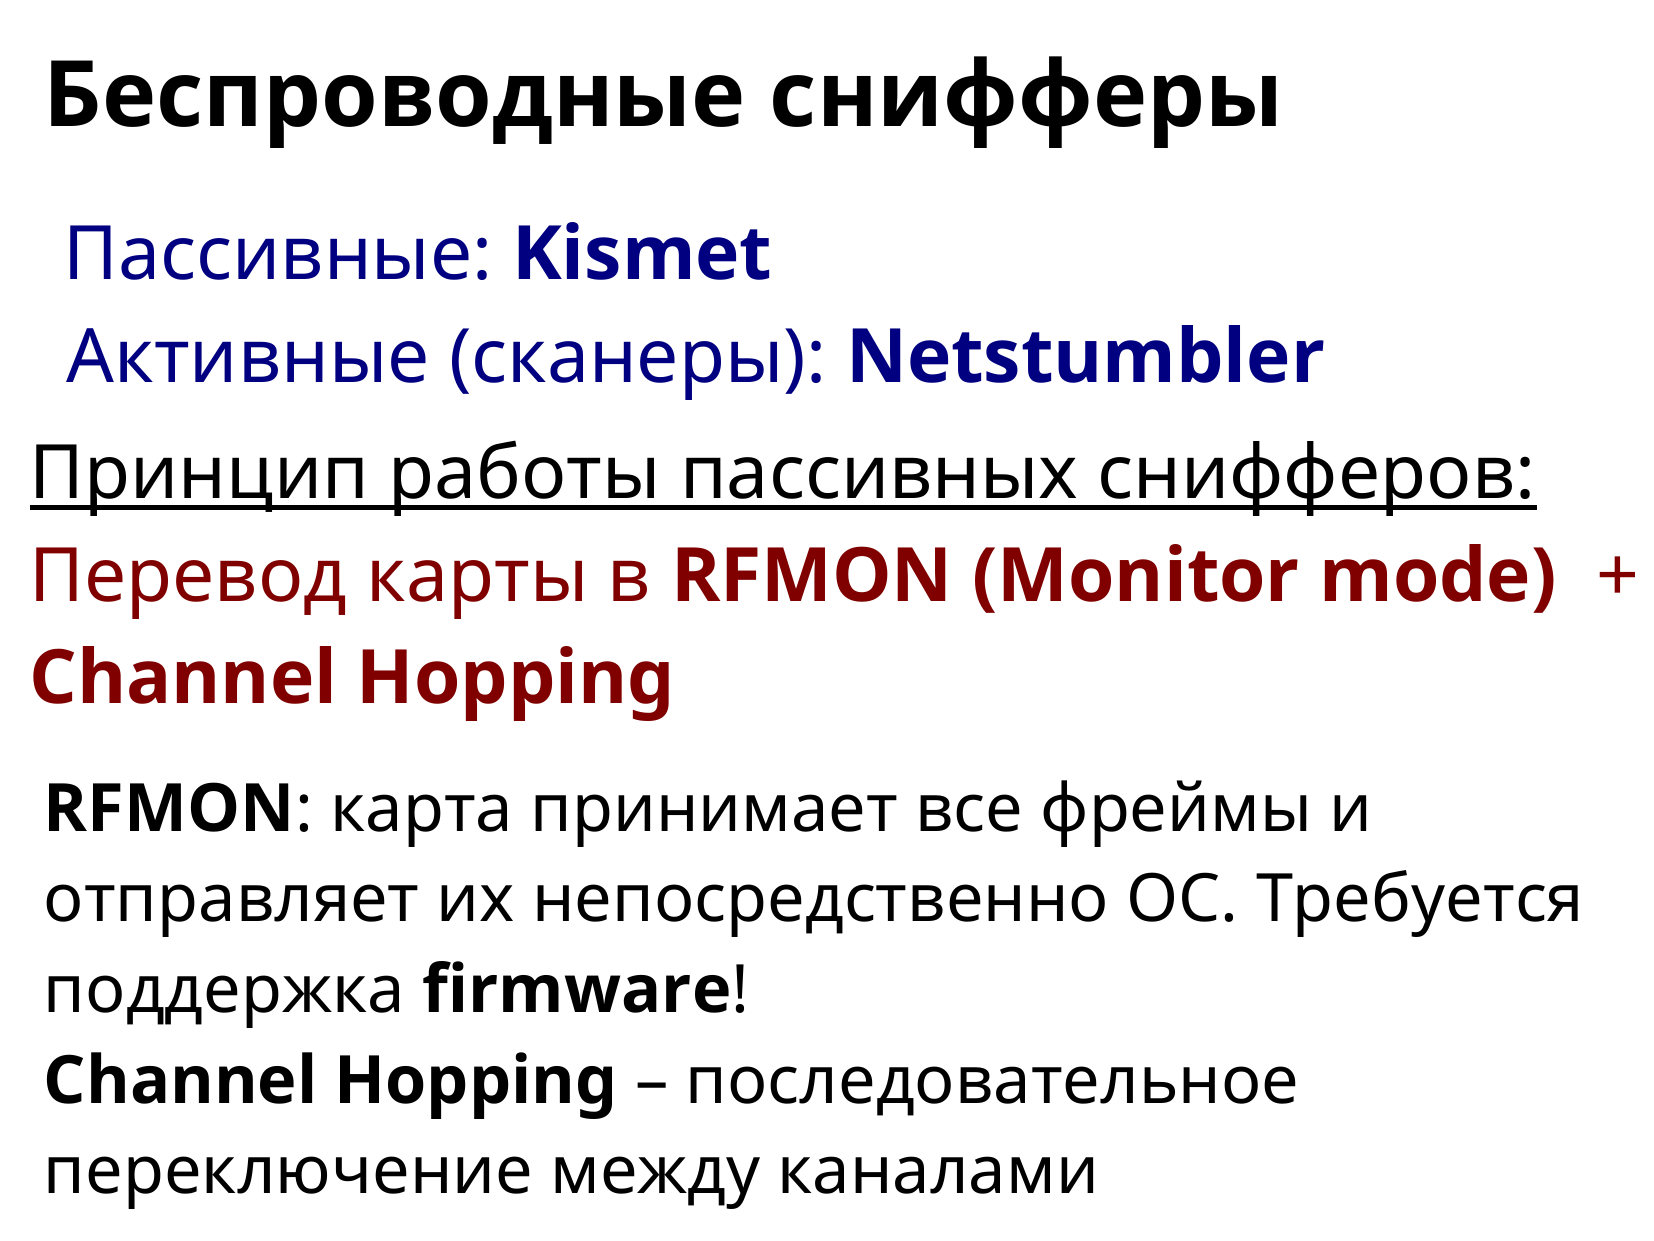

Беспроводные снифферы
 Пассивные: Kismet
 Активные (сканеры): Netstumbler
Принцип работы пассивных снифферов:
Перевод карты в RFMON (Monitor mode) + Channel Hopping
RFMON: карта принимает все фреймы и отправляет их непосредственно ОС. Требуется поддержка firmware!
Channel Hopping – последовательное переключение между каналами